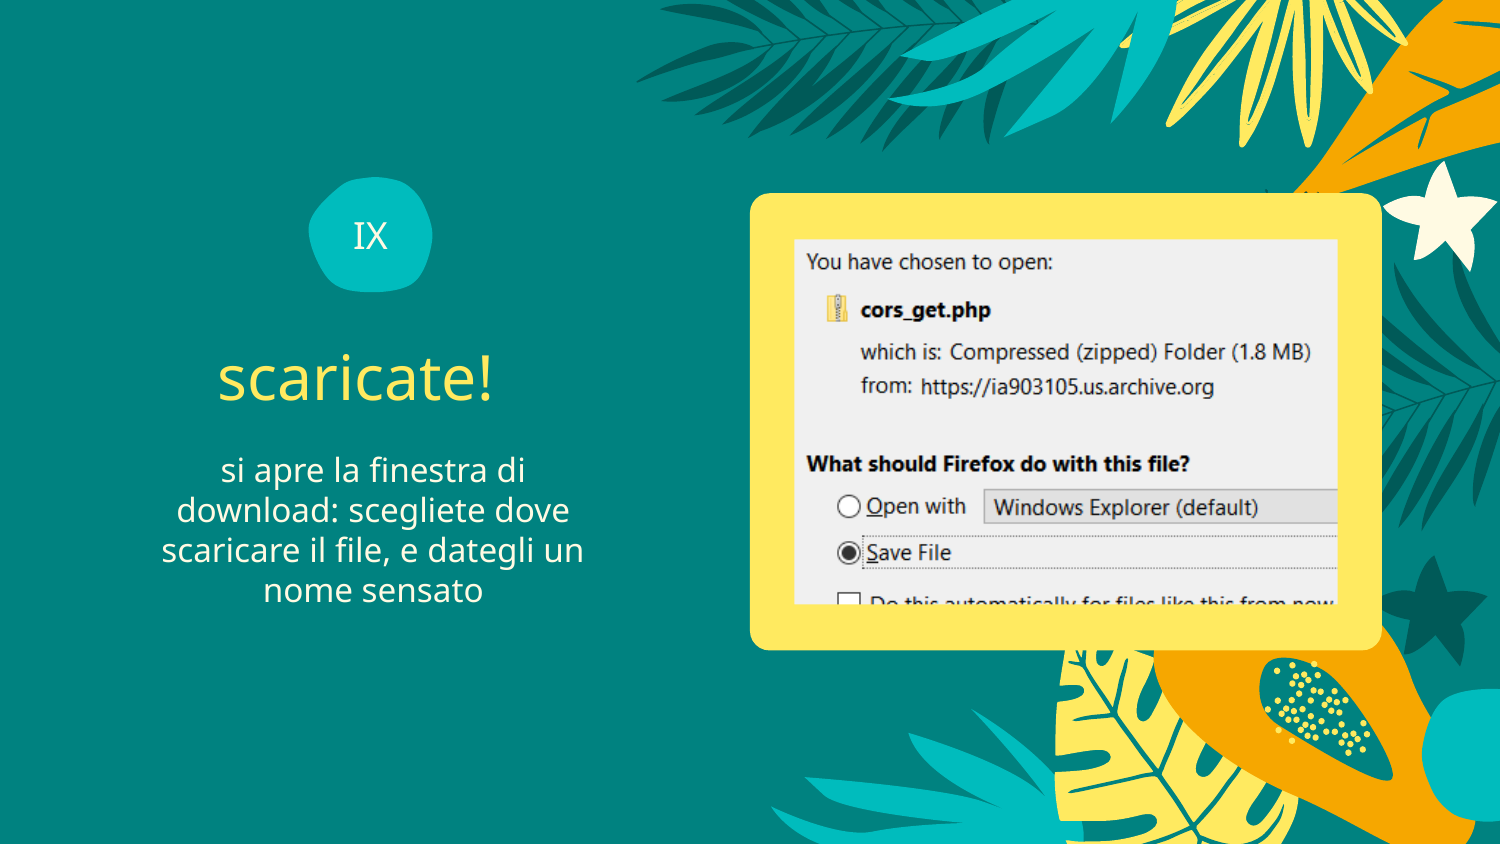

IX
# scaricate!
si apre la finestra di download: scegliete dove scaricare il file, e dategli un nome sensato